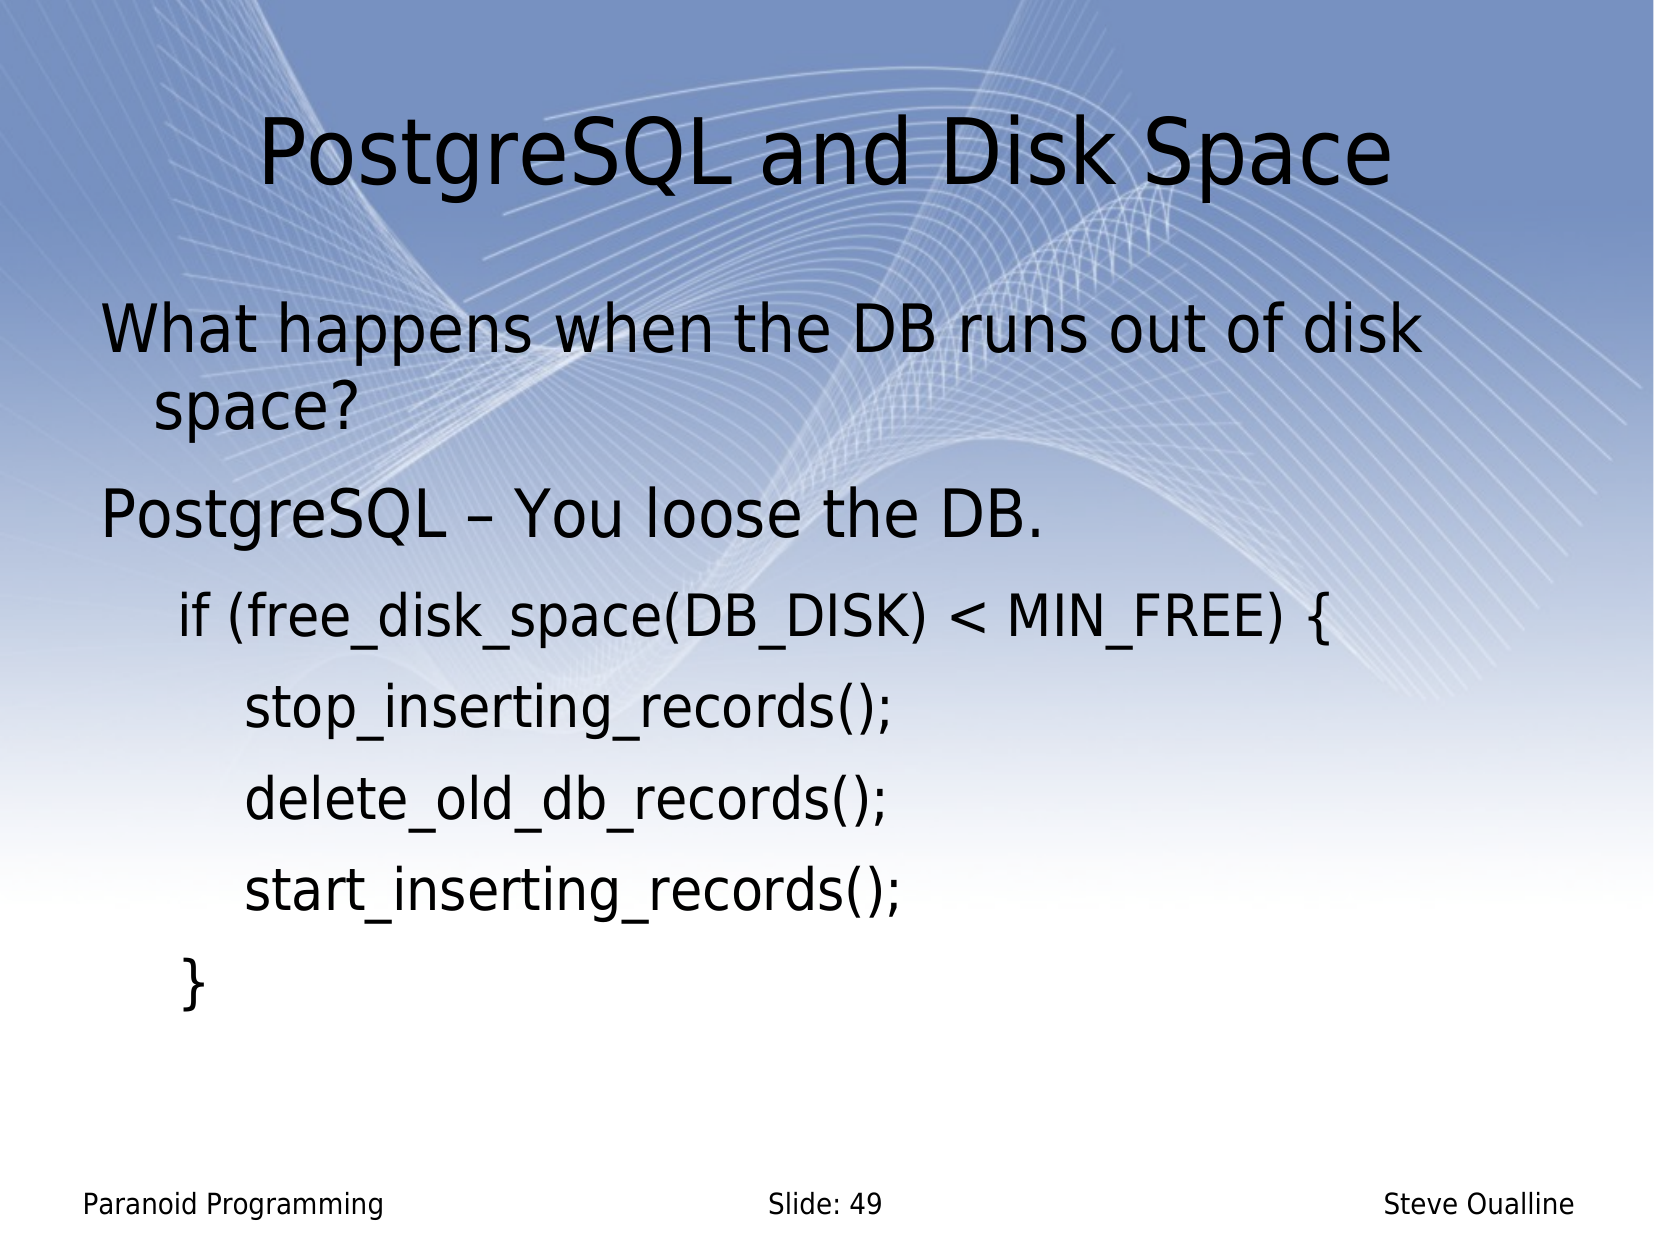

# PostgreSQL and Disk Space
What happens when the DB runs out of disk space?
PostgreSQL – You loose the DB.
if (free_disk_space(DB_DISK) < MIN_FREE) {
 stop_inserting_records();
 delete_old_db_records();
 start_inserting_records();
}
Paranoid Programming
Steve Oualline
49